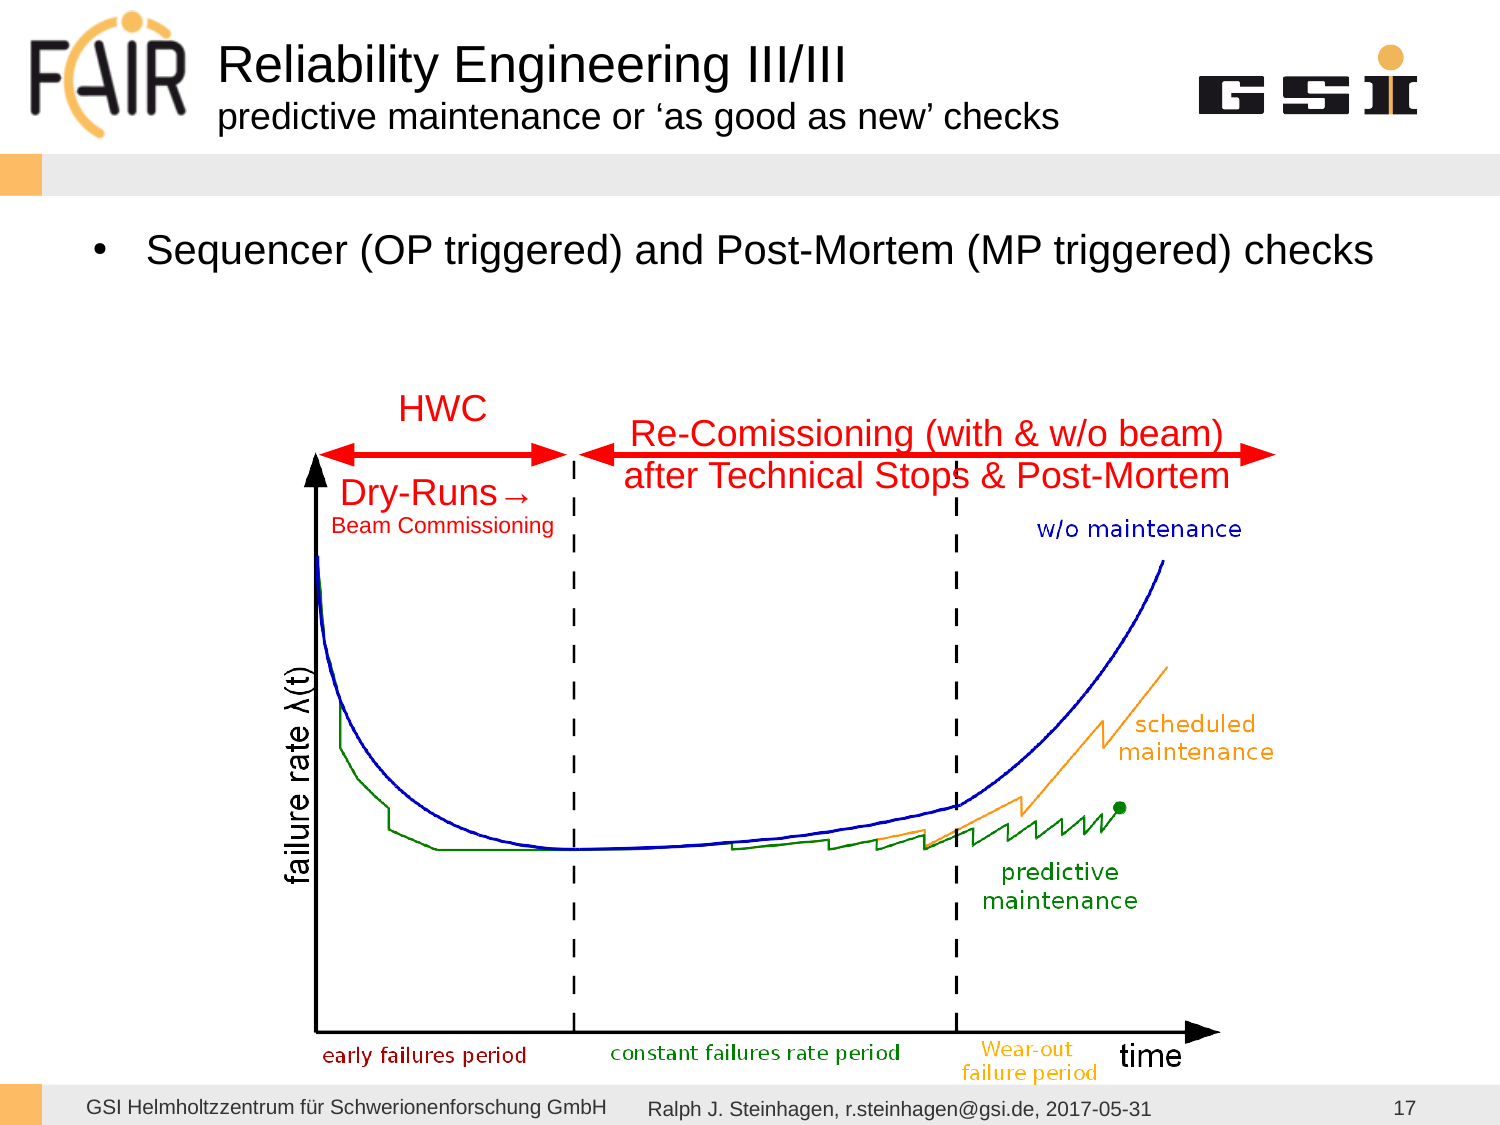

# Reliability Engineering III/III predictive maintenance or ‘as good as new’ checks
Sequencer (OP triggered) and Post-Mortem (MP triggered) checks
HWC
Dry-Runs→
Beam Commissioning
Re-Comissioning (with & w/o beam)
after Technical Stops & Post-Mortem